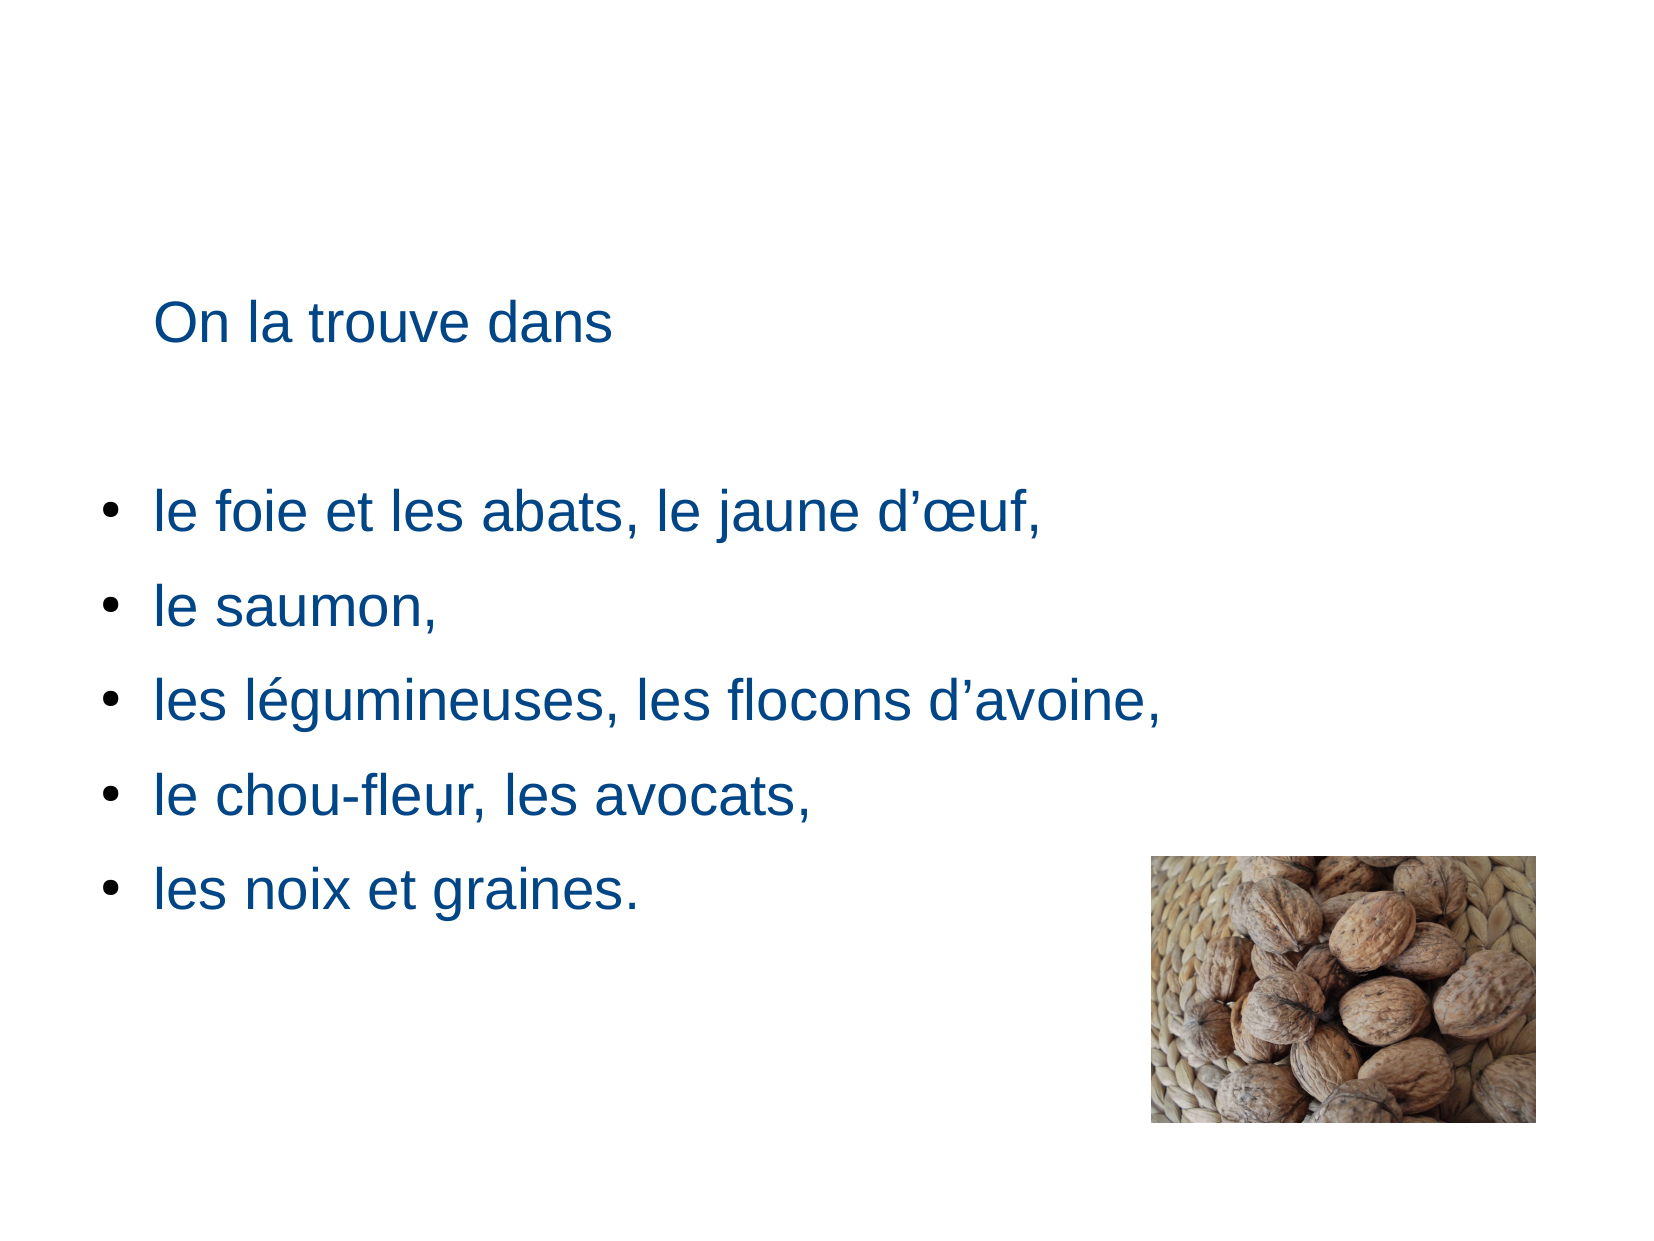

# On la trouve dans
le foie et les abats, le jaune d’œuf,
le saumon,
les légumineuses, les flocons d’avoine,
le chou-fleur, les avocats,
les noix et graines.